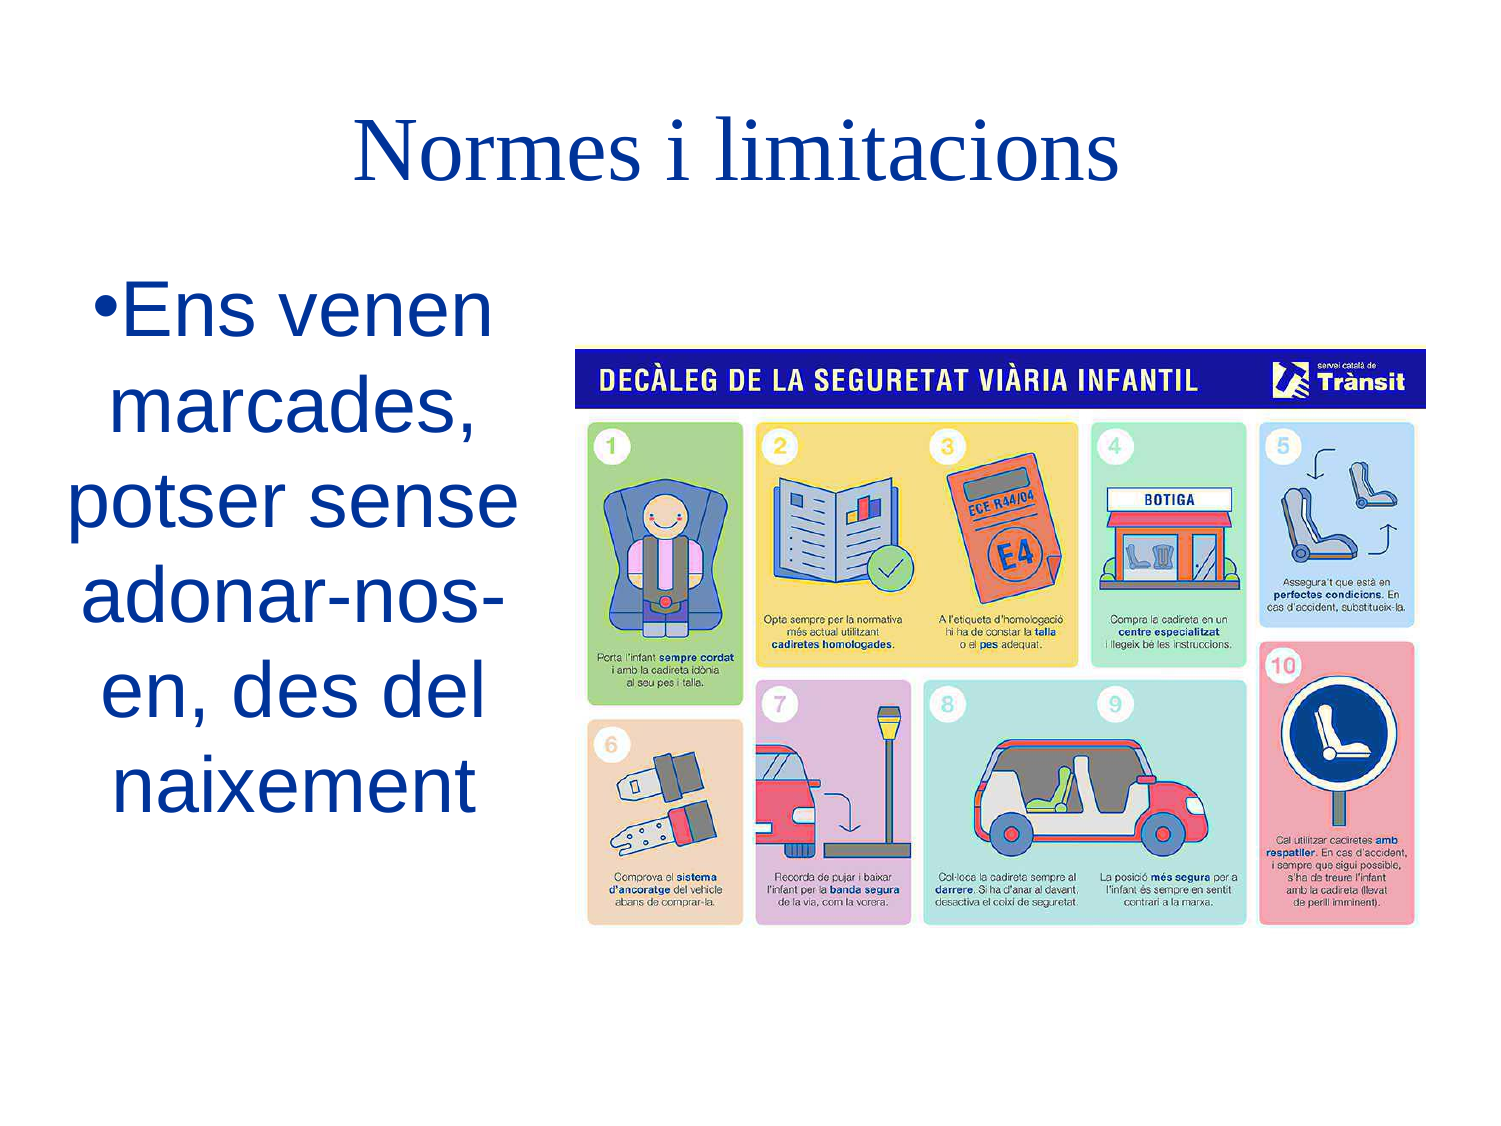

Normes i limitacions
# Ens venen marcades, potser sense adonar-nos-en, des del naixement